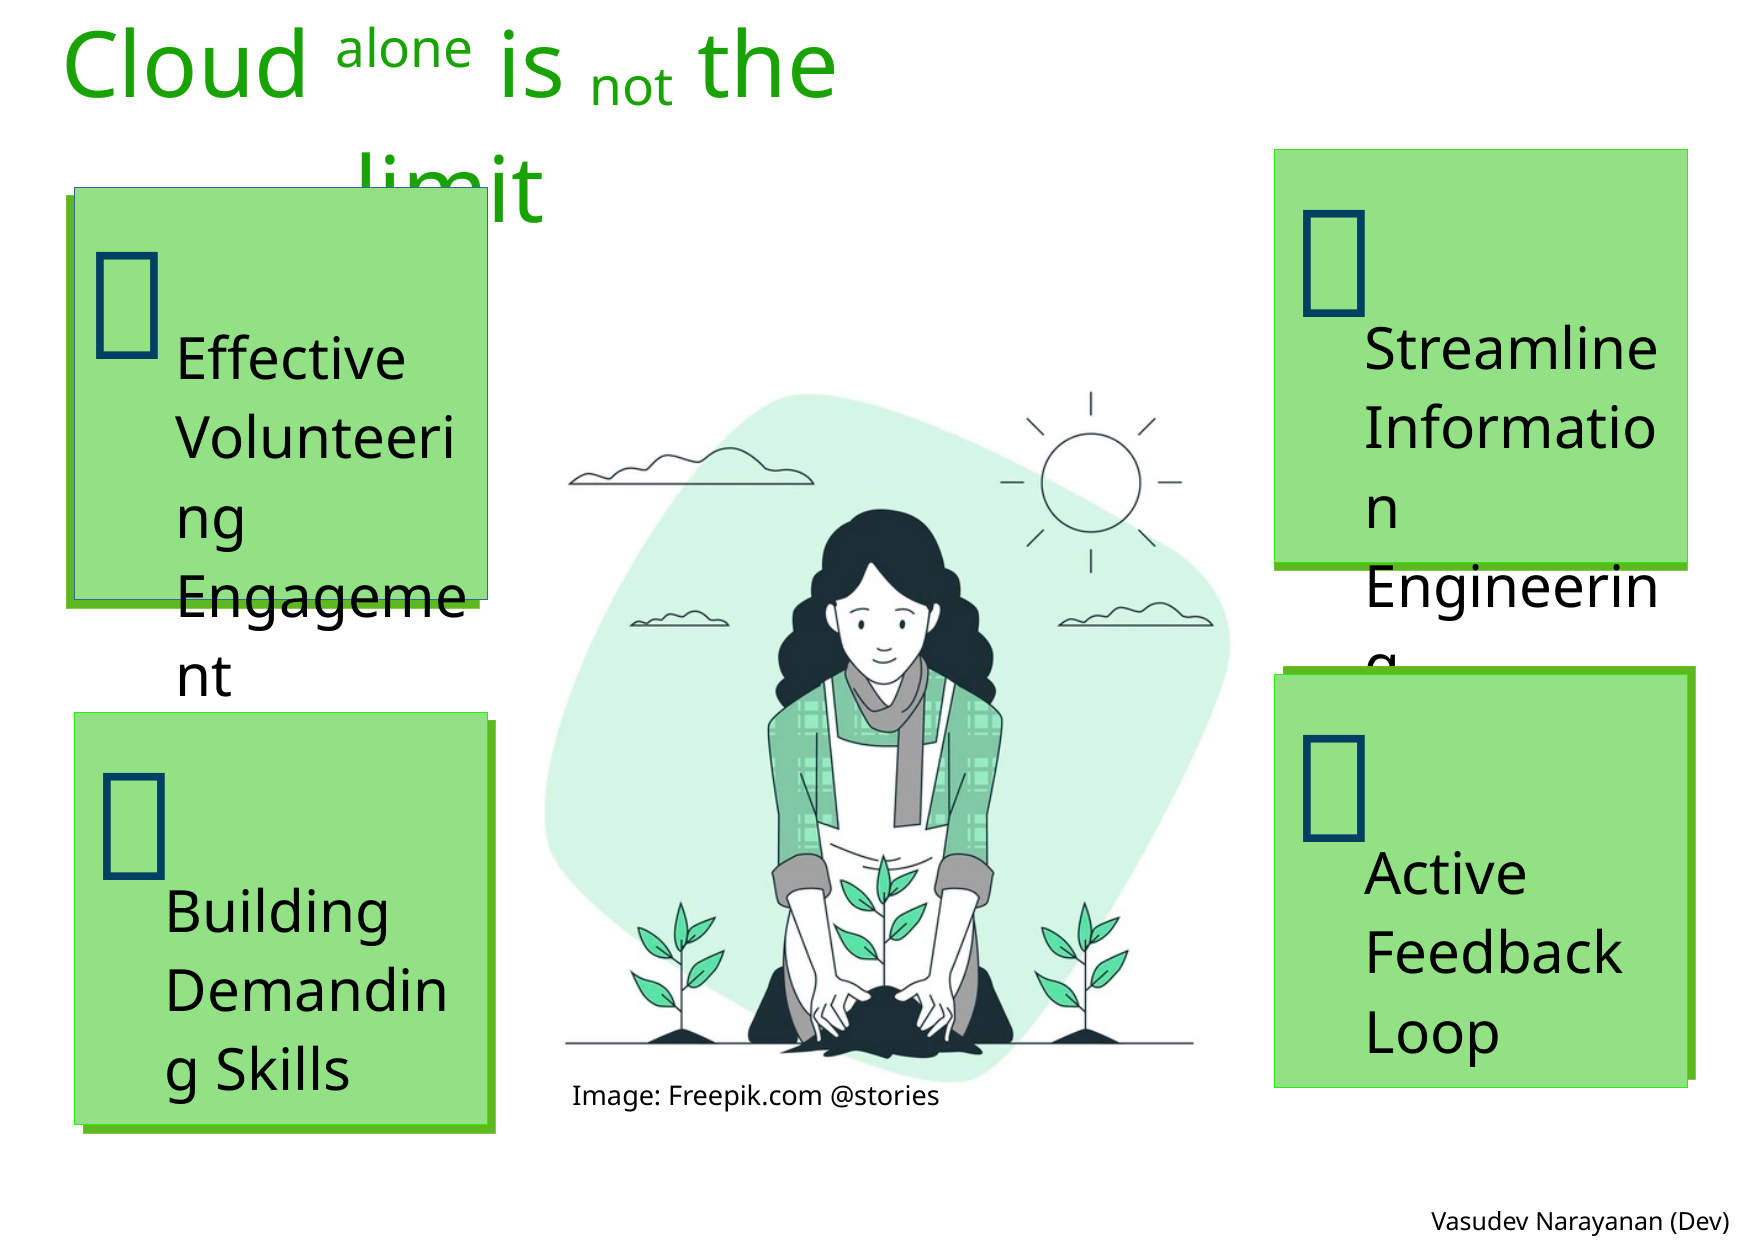

Cloud alone is not the limit


Streamline Information Engineering
Effective Volunteering Engagement


Active Feedback Loop
Building Demanding Skills
Image: Freepik.com @stories
Vasudev Narayanan (Dev)